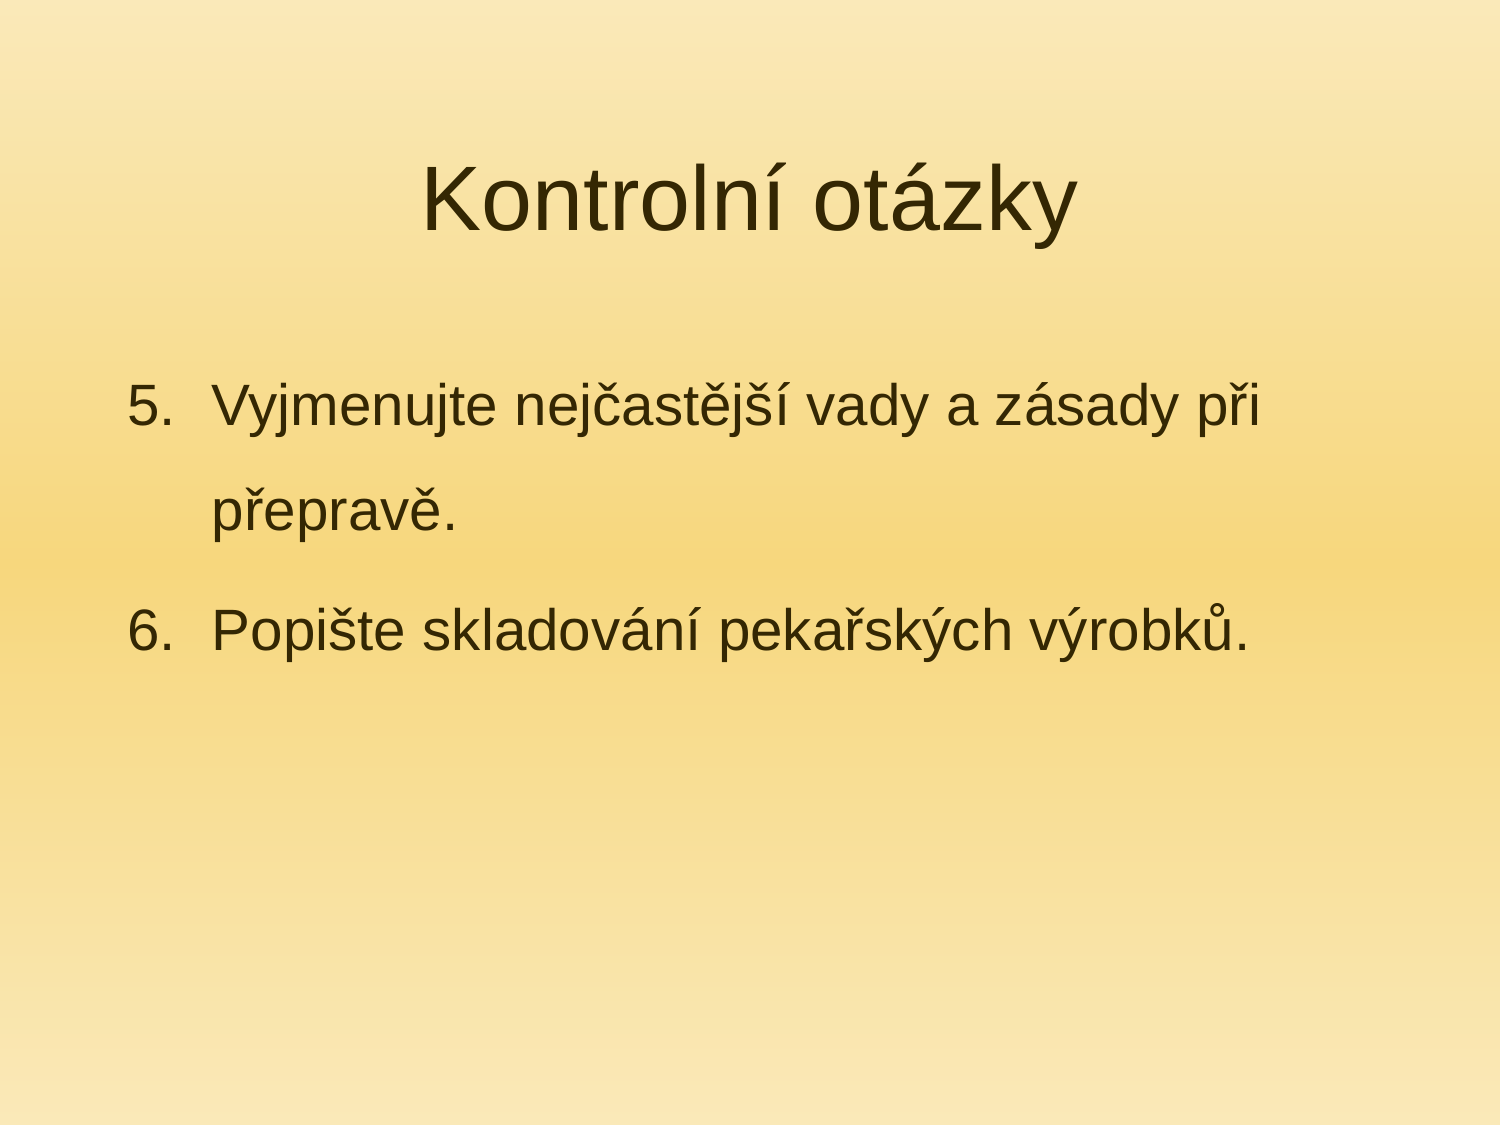

# Kontrolní otázky
5.	Vyjmenujte nejčastější vady a zásady při přepravě.
6.	Popište skladování pekařských výrobků.